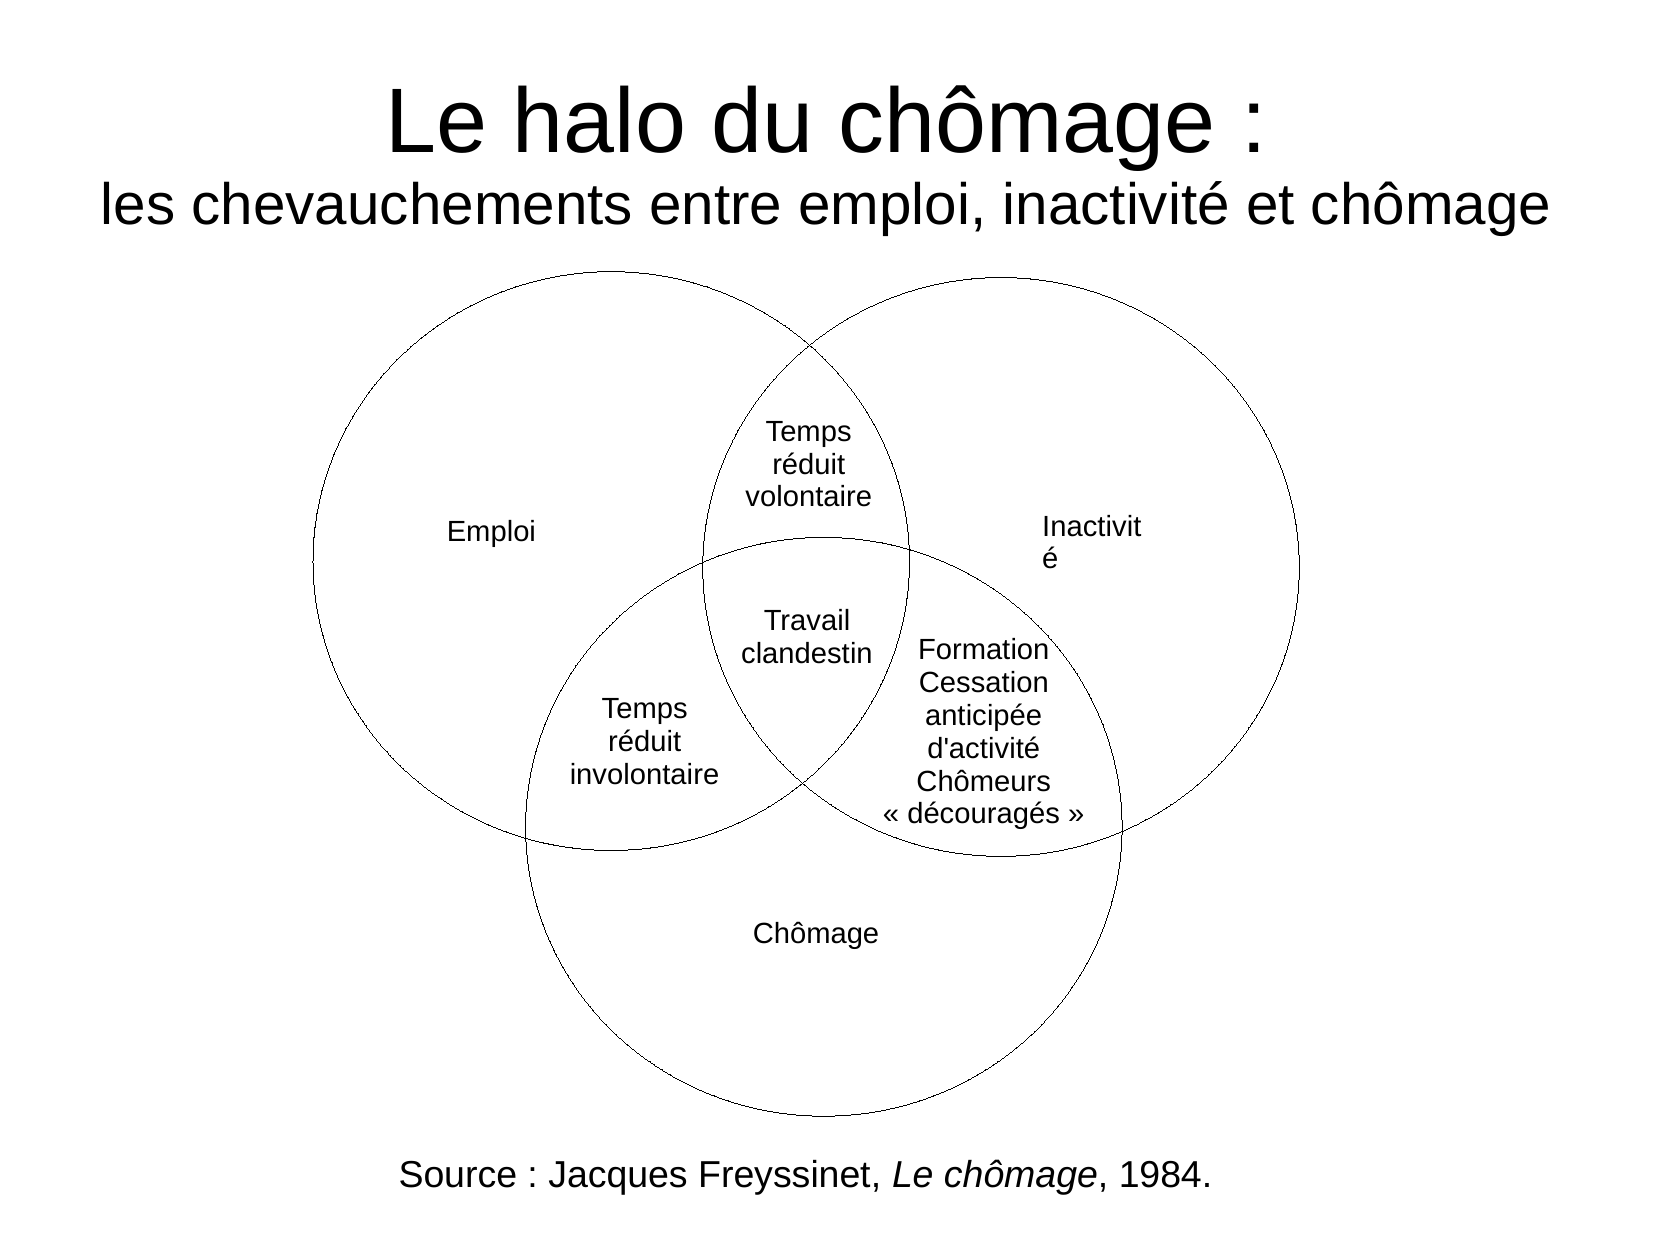

# Le halo du chômage : les chevauchements entre emploi, inactivité et chômage
Temps
réduit
volontaire
Inactivité
Emploi
Travail
clandestin
Formation
Cessation
anticipée
d'activité
Chômeurs
« découragés »
Temps
réduit
involontaire
Chômage
Source : Jacques Freyssinet, Le chômage, 1984.